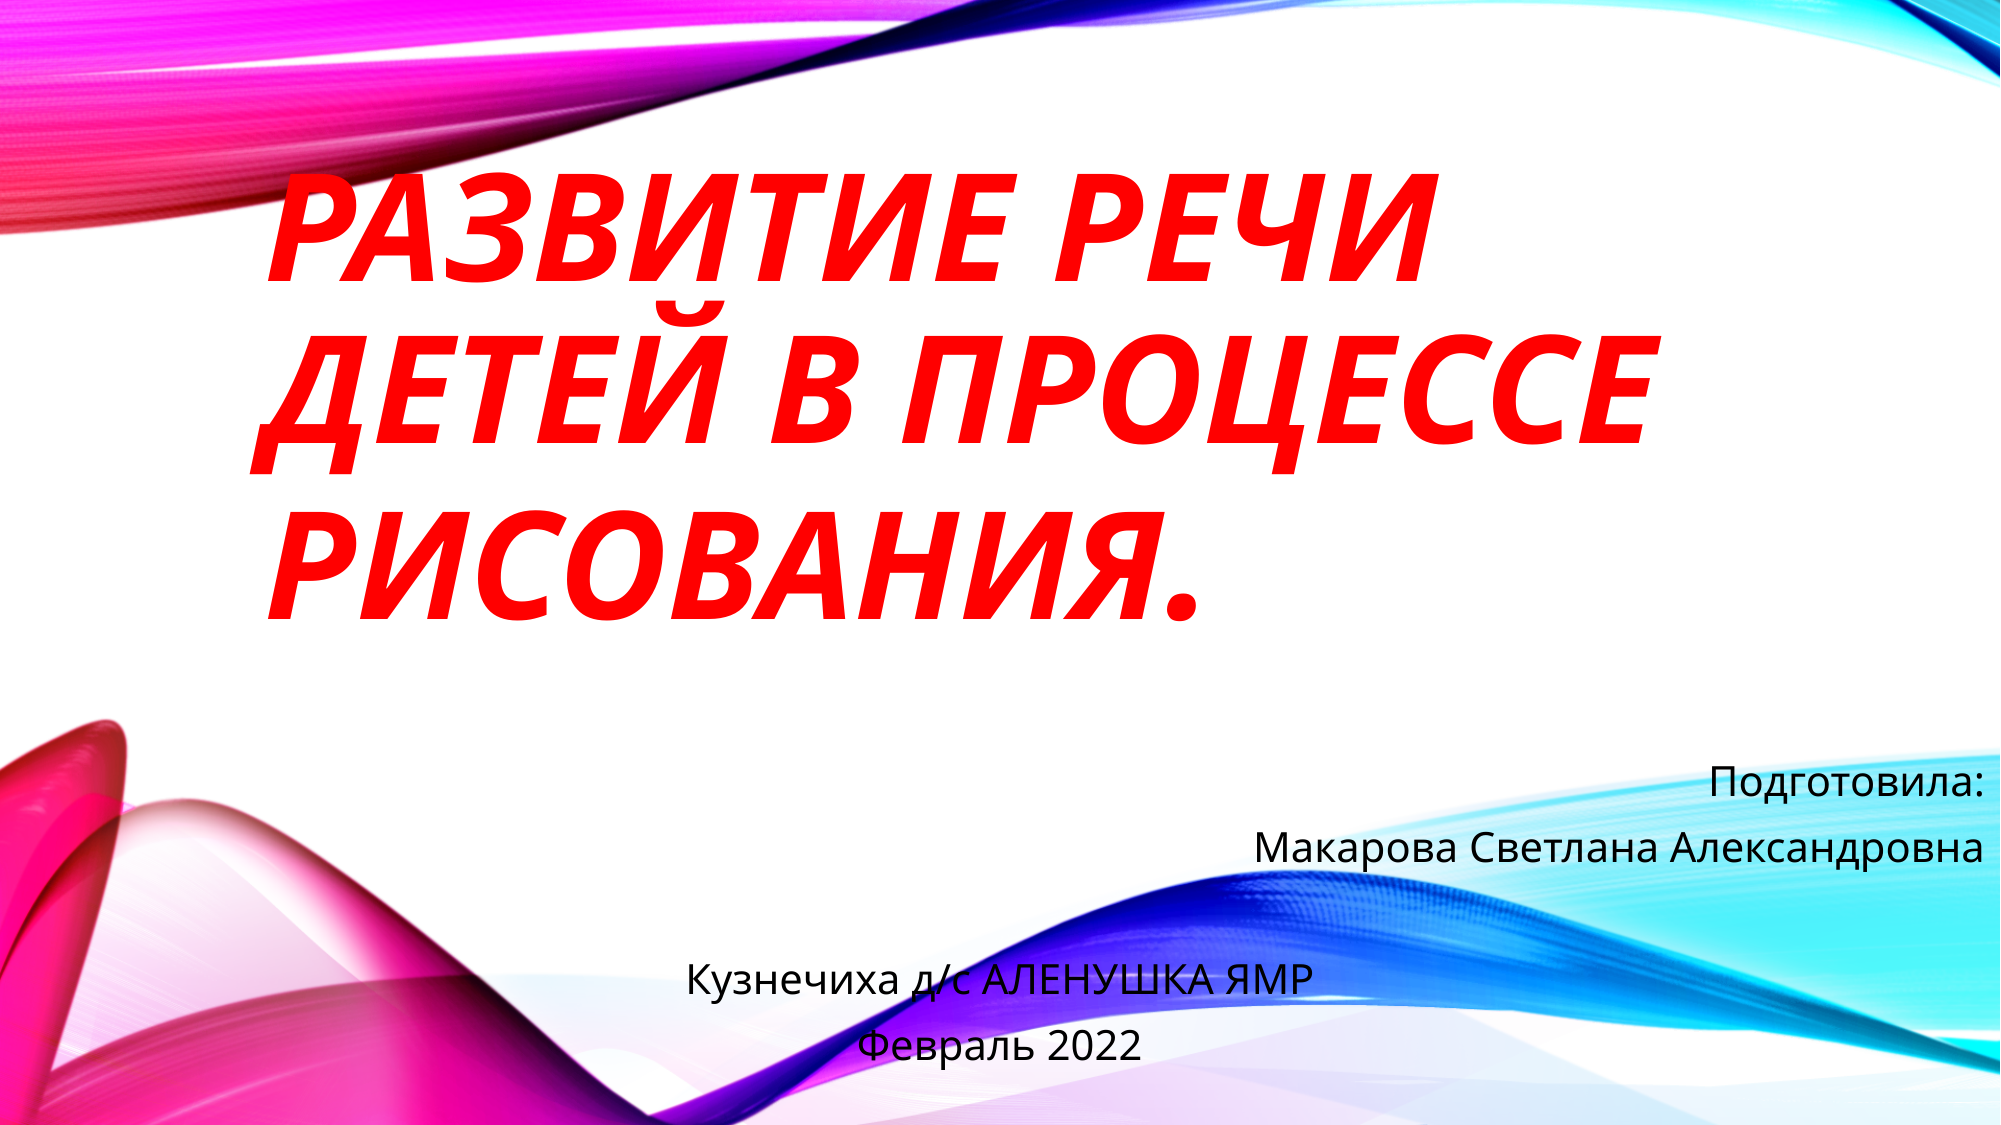

Развитие речи детей в процессе рисования.
Подготовила:
 Макарова Светлана Александровна
Кузнечиха д/с АЛЕНУШКА ЯМР
Февраль 2022